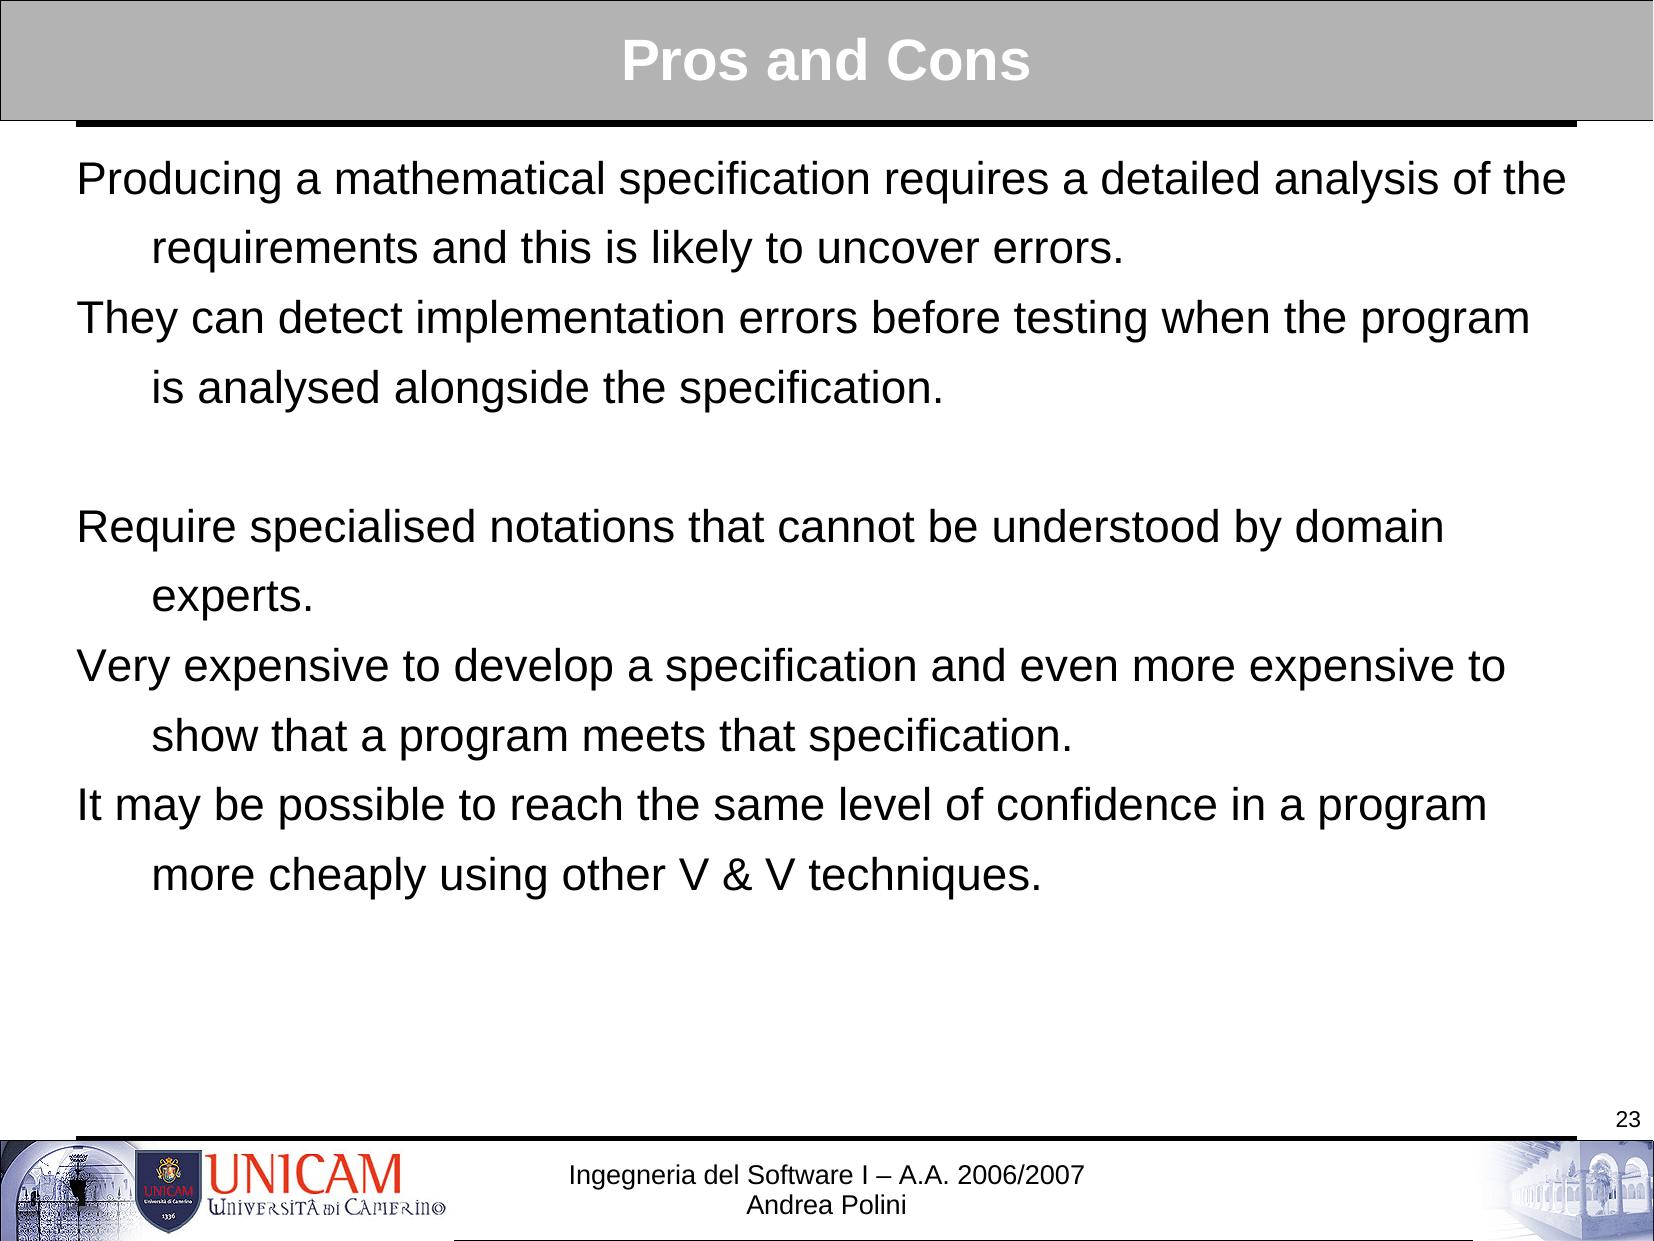

# Pros and Cons
Producing a mathematical specification requires a detailed analysis of the requirements and this is likely to uncover errors.
They can detect implementation errors before testing when the program is analysed alongside the specification.
Require specialised notations that cannot be understood by domain experts.
Very expensive to develop a specification and even more expensive to show that a program meets that specification.
It may be possible to reach the same level of confidence in a program more cheaply using other V & V techniques.
23